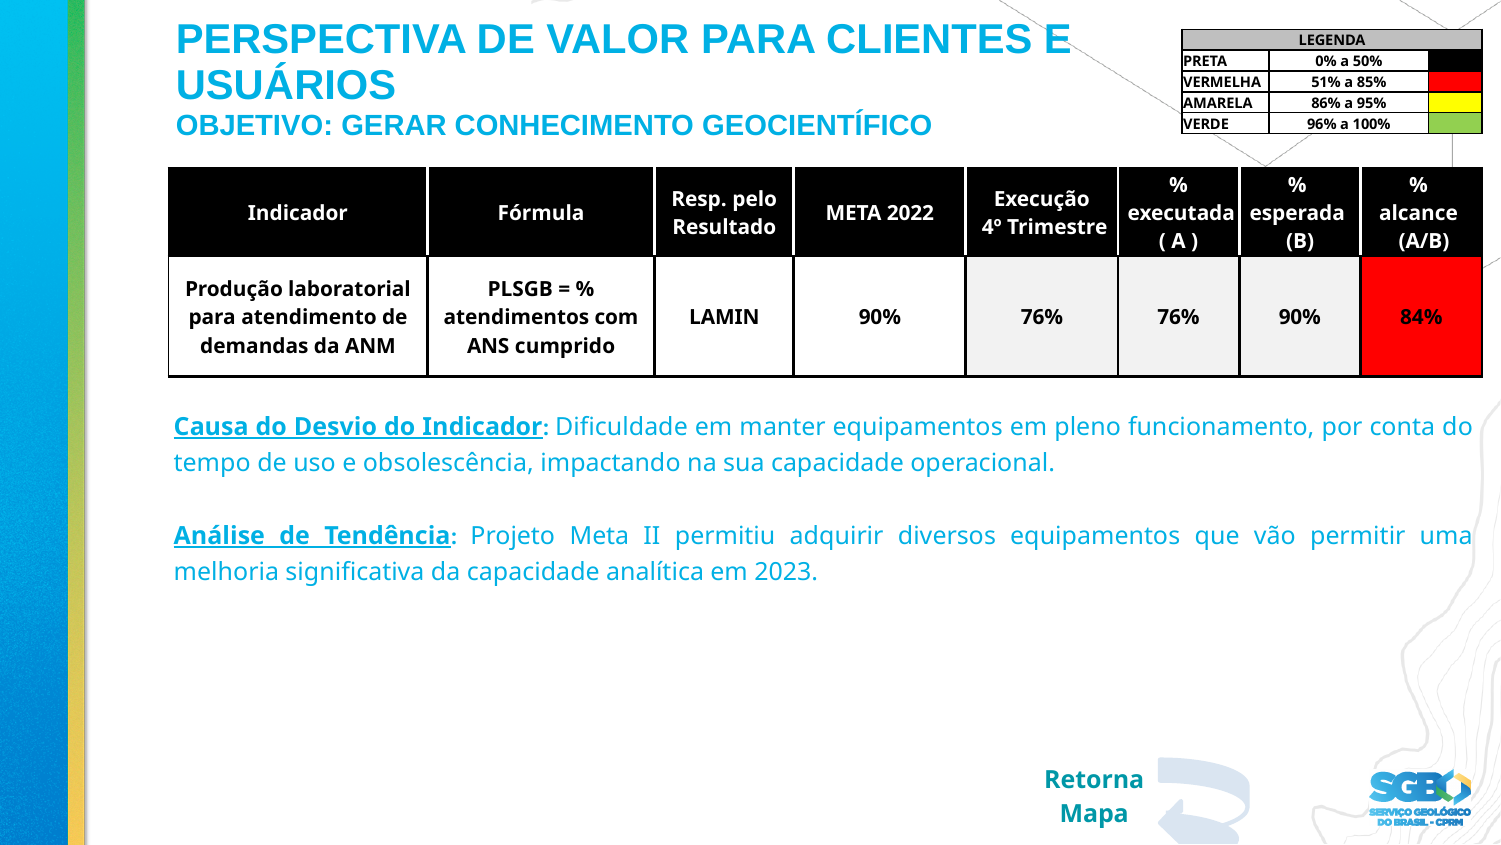

PERSPECTIVA DE VALOR PARA CLIENTES E USUÁRIOS
OBJETIVO: GERAR CONHECIMENTO GEOCIENTÍFICO
| LEGENDA | | |
| --- | --- | --- |
| PRETA | 0% a 50% | |
| VERMELHA | 51% a 85% | |
| AMARELA | 86% a 95% | |
| VERDE | 96% a 100% | |
| Indicador | Fórmula | Resp. pelo Resultado | META 2022 | Execução 4º Trimestre | % executada ( A ) | % esperada (B) | % alcance (A/B) |
| --- | --- | --- | --- | --- | --- | --- | --- |
| Produção laboratorial para atendimento de demandas da ANM | PLSGB = % atendimentos com ANS cumprido | LAMIN | 90% | 76% | 76% | 90% | 84% |
Causa do Desvio do Indicador: Dificuldade em manter equipamentos em pleno funcionamento, por conta do tempo de uso e obsolescência, impactando na sua capacidade operacional.
Análise de Tendência: Projeto Meta II permitiu adquirir diversos equipamentos que vão permitir uma melhoria significativa da capacidade analítica em 2023.
Retorna Mapa